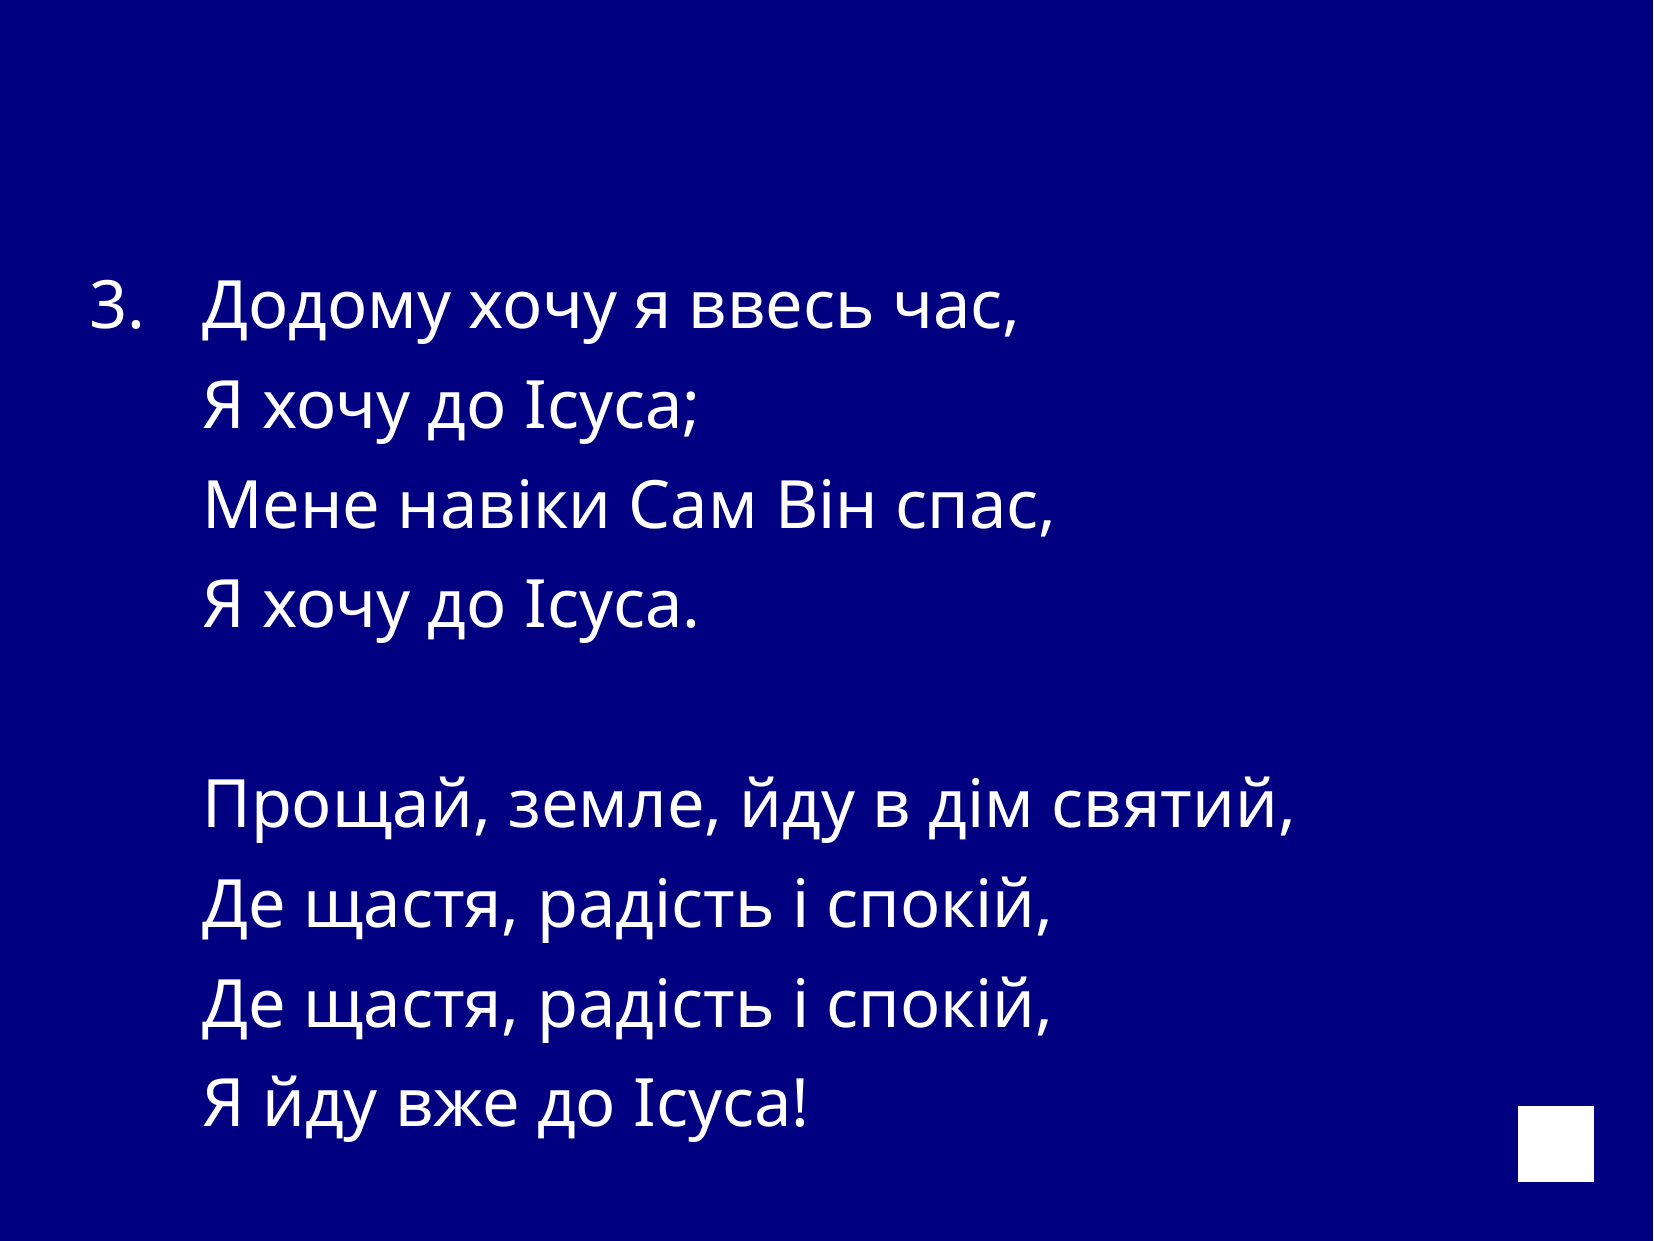

3.	Додому хочу я ввесь час,
	Я хочу до Ісуса;
	Мене навіки Сам Він спас,
	Я хочу до Ісуса.
	Прощай, земле, йду в дім святий,
	Де щастя, радість і спокій,
	Де щастя, радість і спокій,
	Я йду вже до Ісуса!